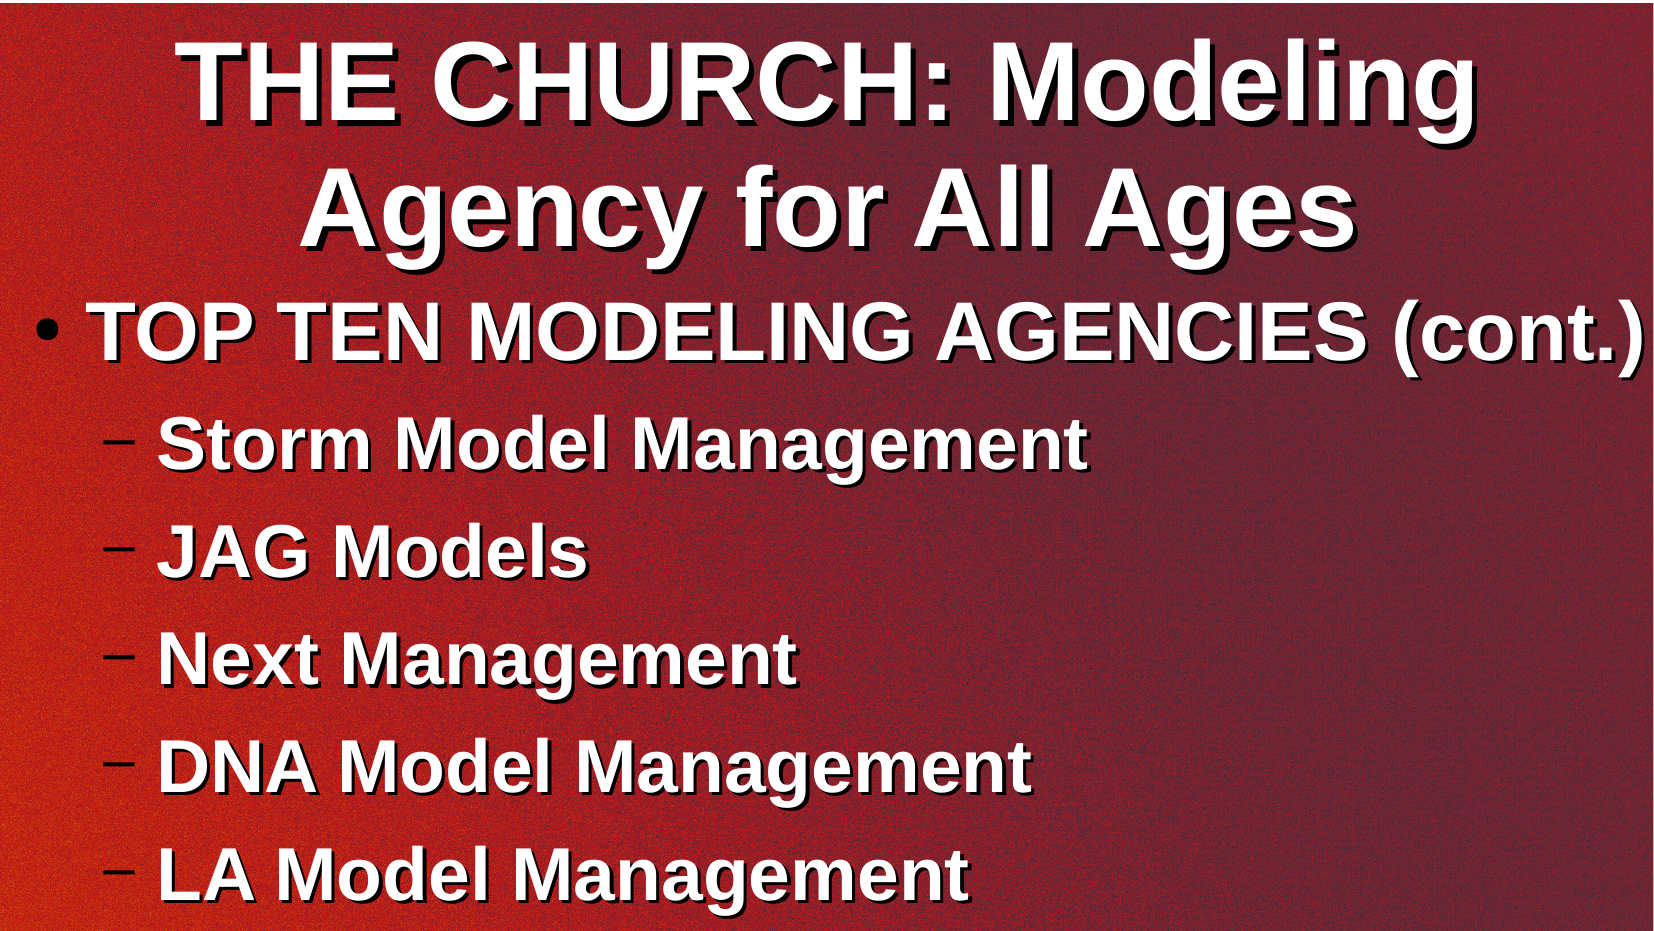

# THE CHURCH: Modeling Agency for All Ages
TOP TEN MODELING AGENCIES (cont.)
Storm Model Management
JAG Models
Next Management
DNA Model Management
LA Model Management